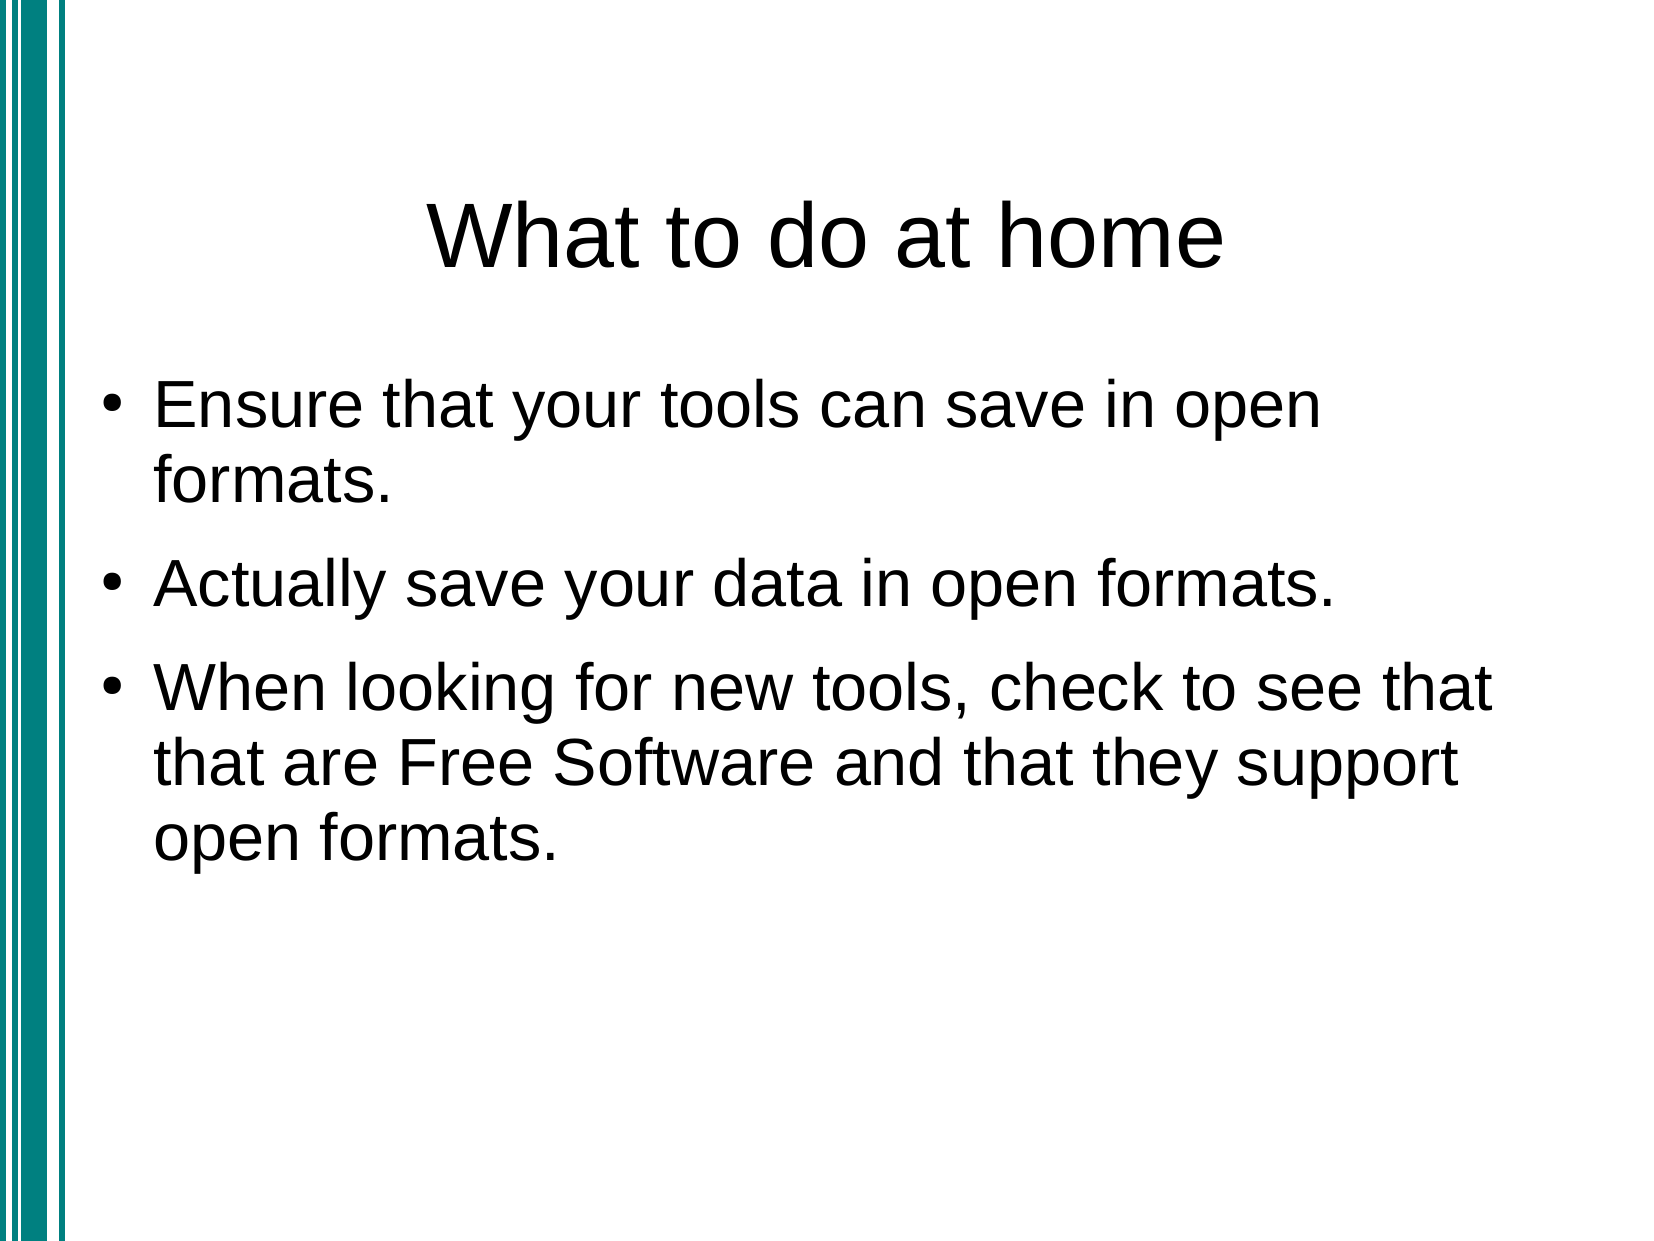

# What to do at home
Ensure that your tools can save in open formats.
Actually save your data in open formats.
When looking for new tools, check to see that that are Free Software and that they support open formats.